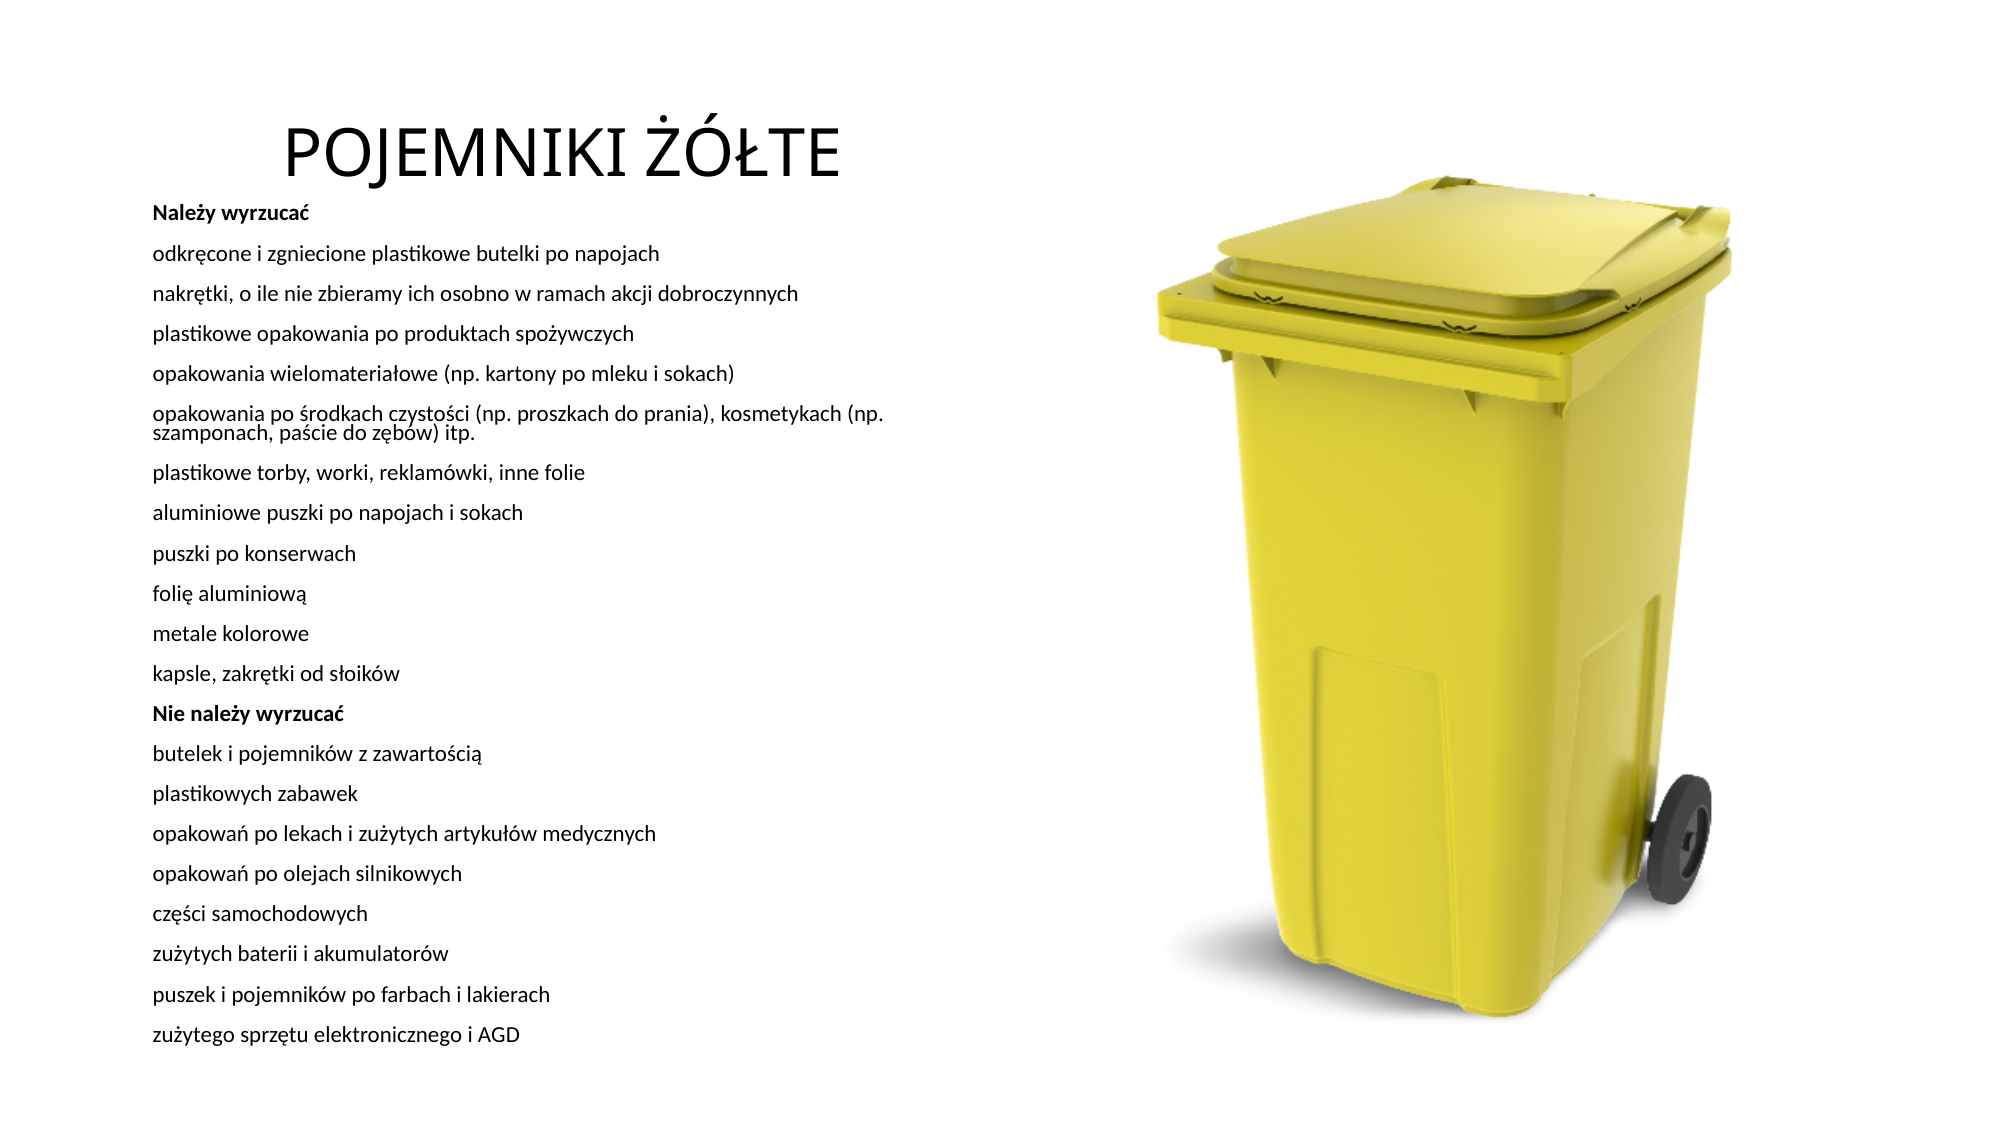

# POJEMNIKI ŻÓŁTE
Należy wyrzucać
odkręcone i zgniecione plastikowe butelki po napojach
nakrętki, o ile nie zbieramy ich osobno w ramach akcji dobroczynnych
plastikowe opakowania po produktach spożywczych
opakowania wielomateriałowe (np. kartony po mleku i sokach)
opakowania po środkach czystości (np. proszkach do prania), kosmetykach (np. szamponach, paście do zębów) itp.
plastikowe torby, worki, reklamówki, inne folie
aluminiowe puszki po napojach i sokach
puszki po konserwach
folię aluminiową
metale kolorowe
kapsle, zakrętki od słoików
Nie należy wyrzucać
butelek i pojemników z zawartością
plastikowych zabawek
opakowań po lekach i zużytych artykułów medycznych
opakowań po olejach silnikowych
części samochodowych
zużytych baterii i akumulatorów
puszek i pojemników po farbach i lakierach
zużytego sprzętu elektronicznego i AGD